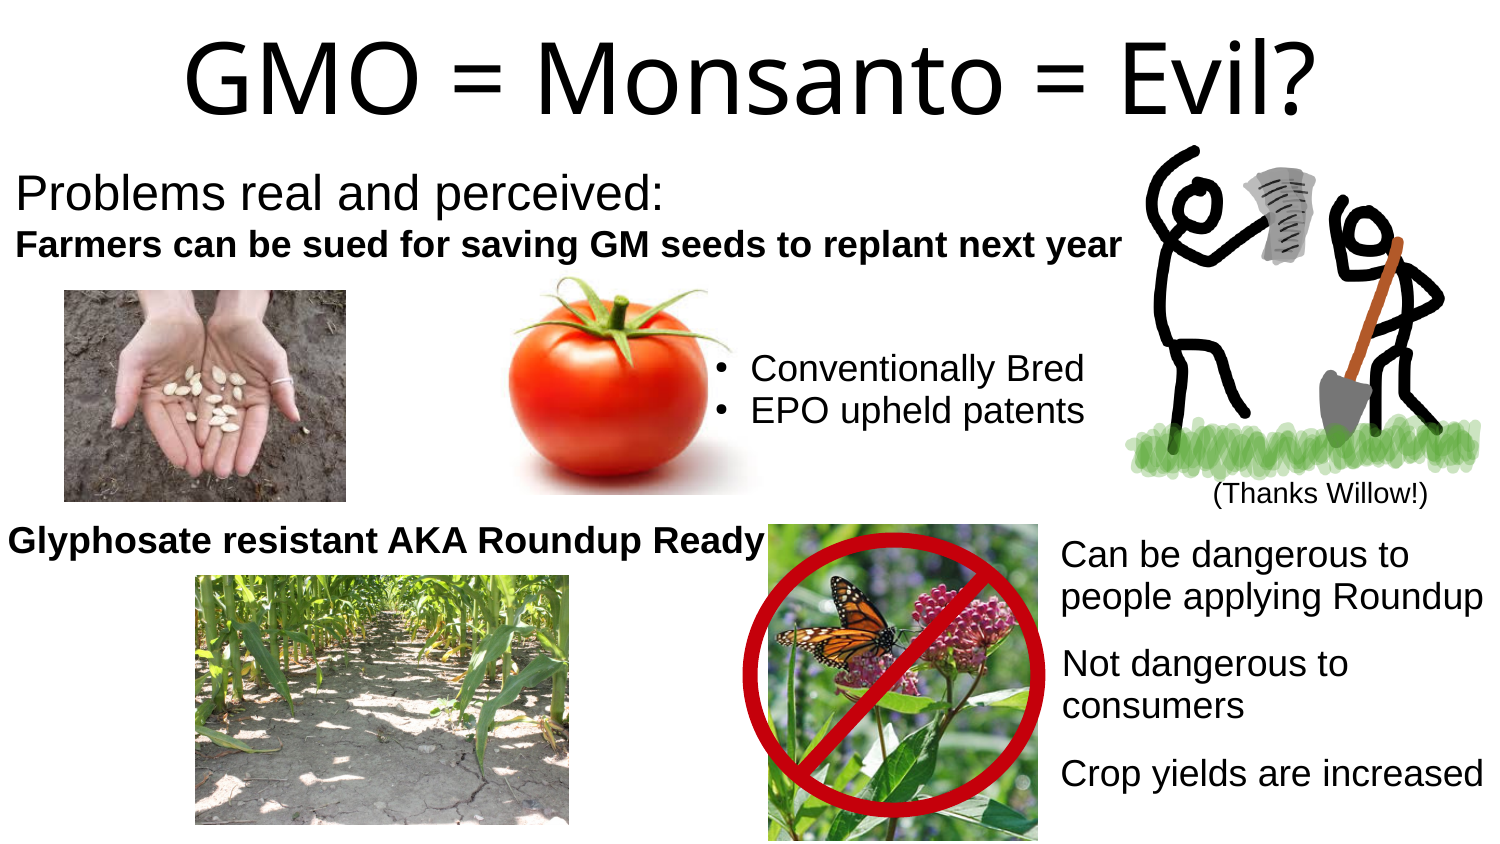

GMO = Monsanto = Evil?
Problems real and perceived:
Farmers can be sued for saving GM seeds to replant next year
Conventionally Bred
EPO upheld patents
(Thanks Willow!)
Glyphosate resistant AKA Roundup Ready
Can be dangerous to people applying Roundup
Not dangerous to consumers
Crop yields are increased